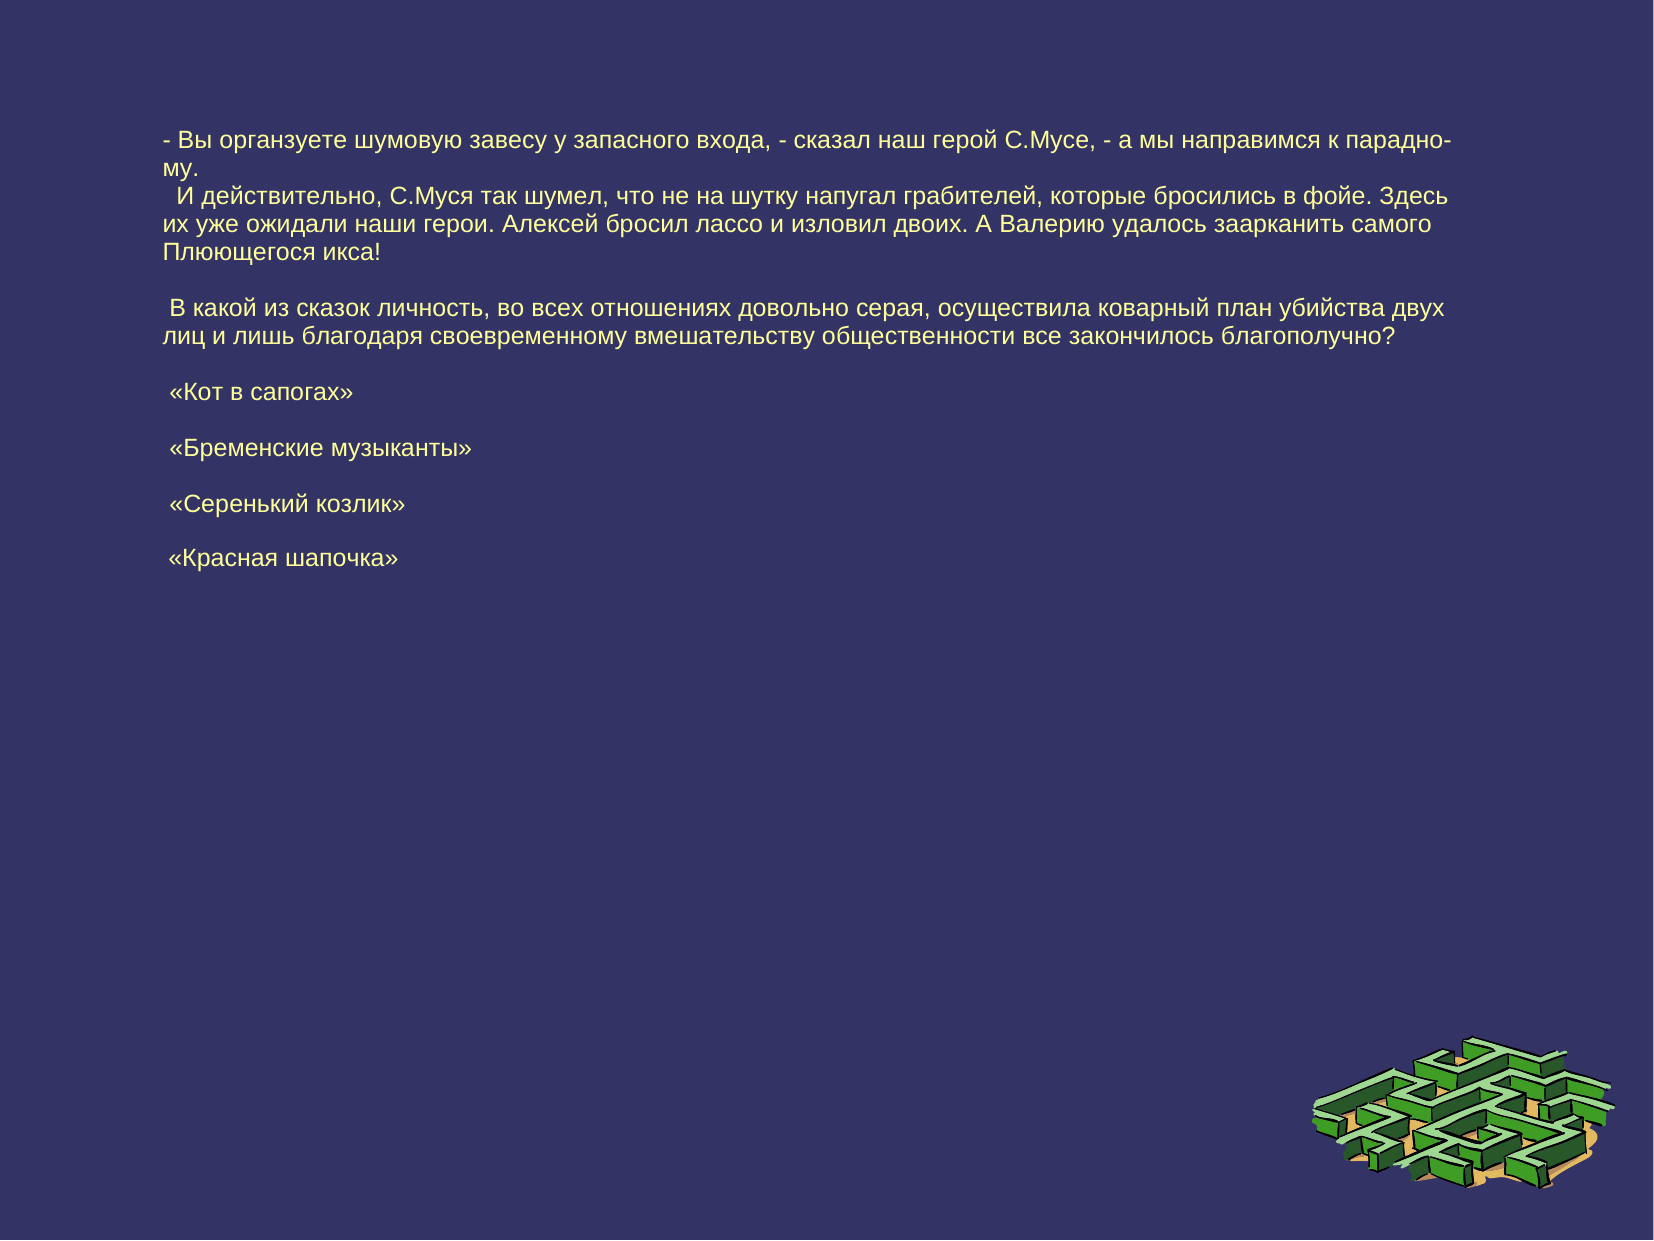

- Вы органзуете шумовую завесу у запасного входа, - сказал наш герой С.Мусе, - а мы направимся к парадно- му.
 И действительно, С.Муся так шумел, что не на шутку напугал грабителей, которые бросились в фойе. Здесь их уже ожидали наши герои. Алексей бросил лассо и изловил двоих. А Валерию удалось заарканить самого
Плюющегося икса!
 В какой из сказок личность, во всех отношениях довольно серая, осуществила коварный план убийства двух лиц и лишь благодаря своевременному вмешательству общественности все закончилось благополучно?
 «Кот в сапогах»
 «Бременские музыканты»
 «Серенький козлик»
«Красная шапочка»